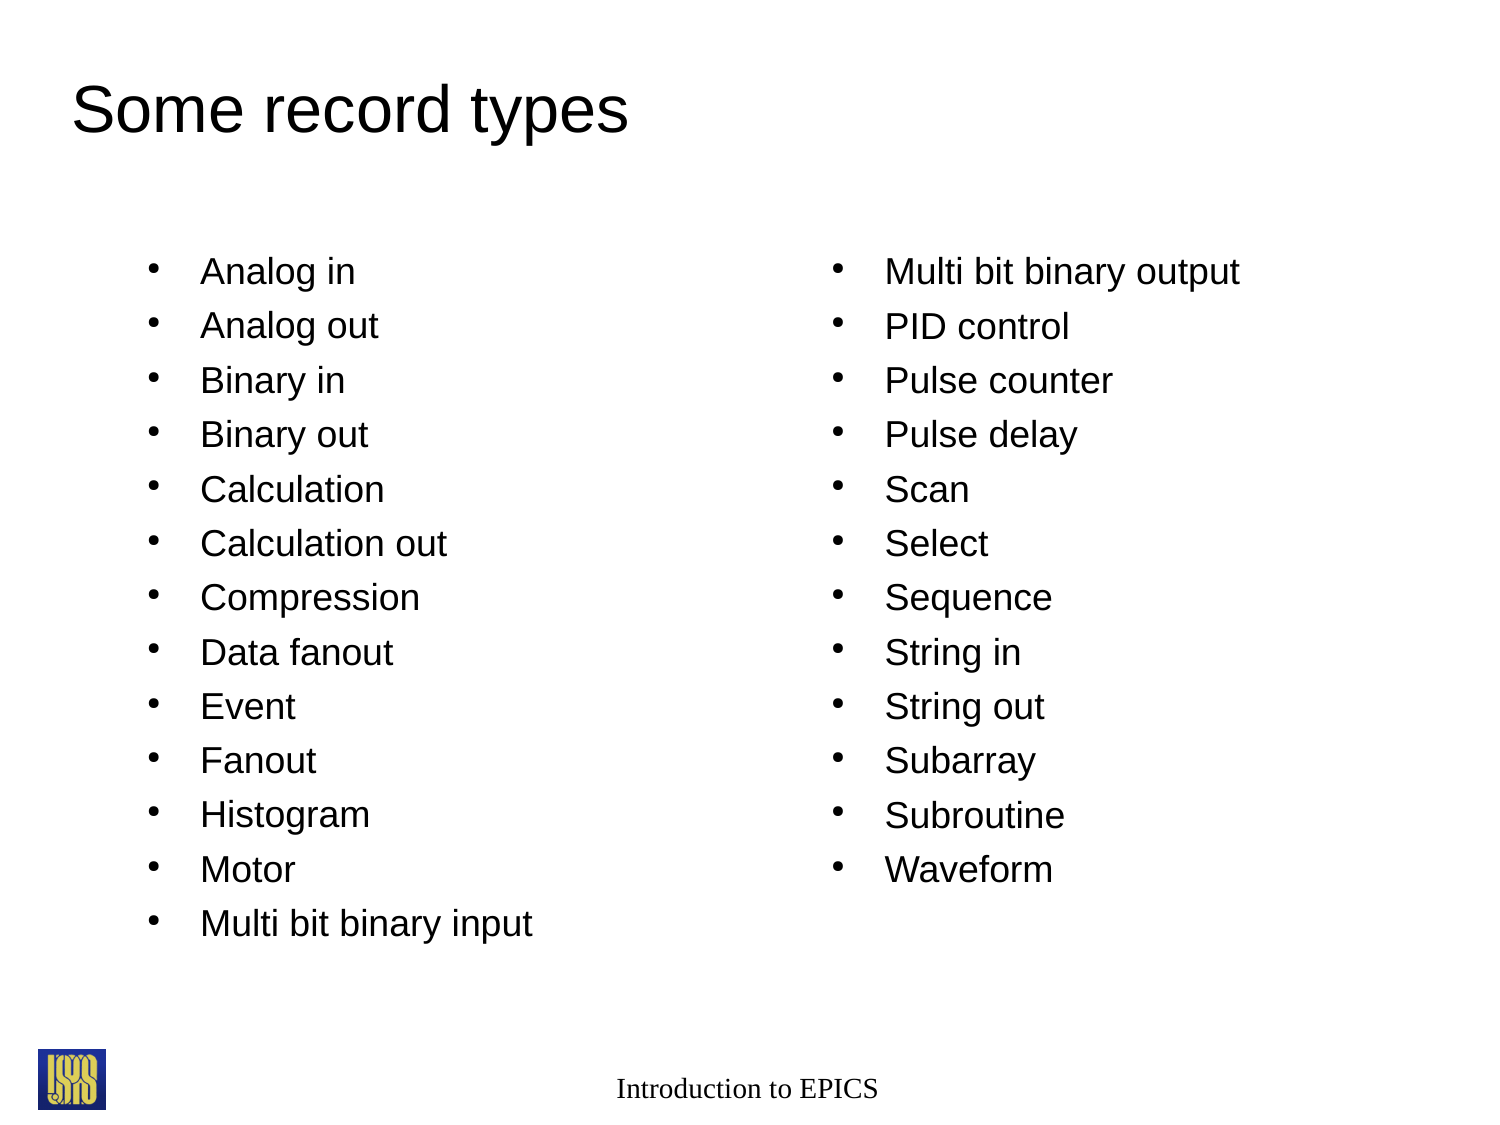

# Some record types
Analog in
Analog out
Binary in
Binary out
Calculation
Calculation out
Compression
Data fanout
Event
Fanout
Histogram
Motor
Multi bit binary input
Multi bit binary output
PID control
Pulse counter
Pulse delay
Scan
Select
Sequence
String in
String out
Subarray
Subroutine
Waveform
[Your Presentation Title]